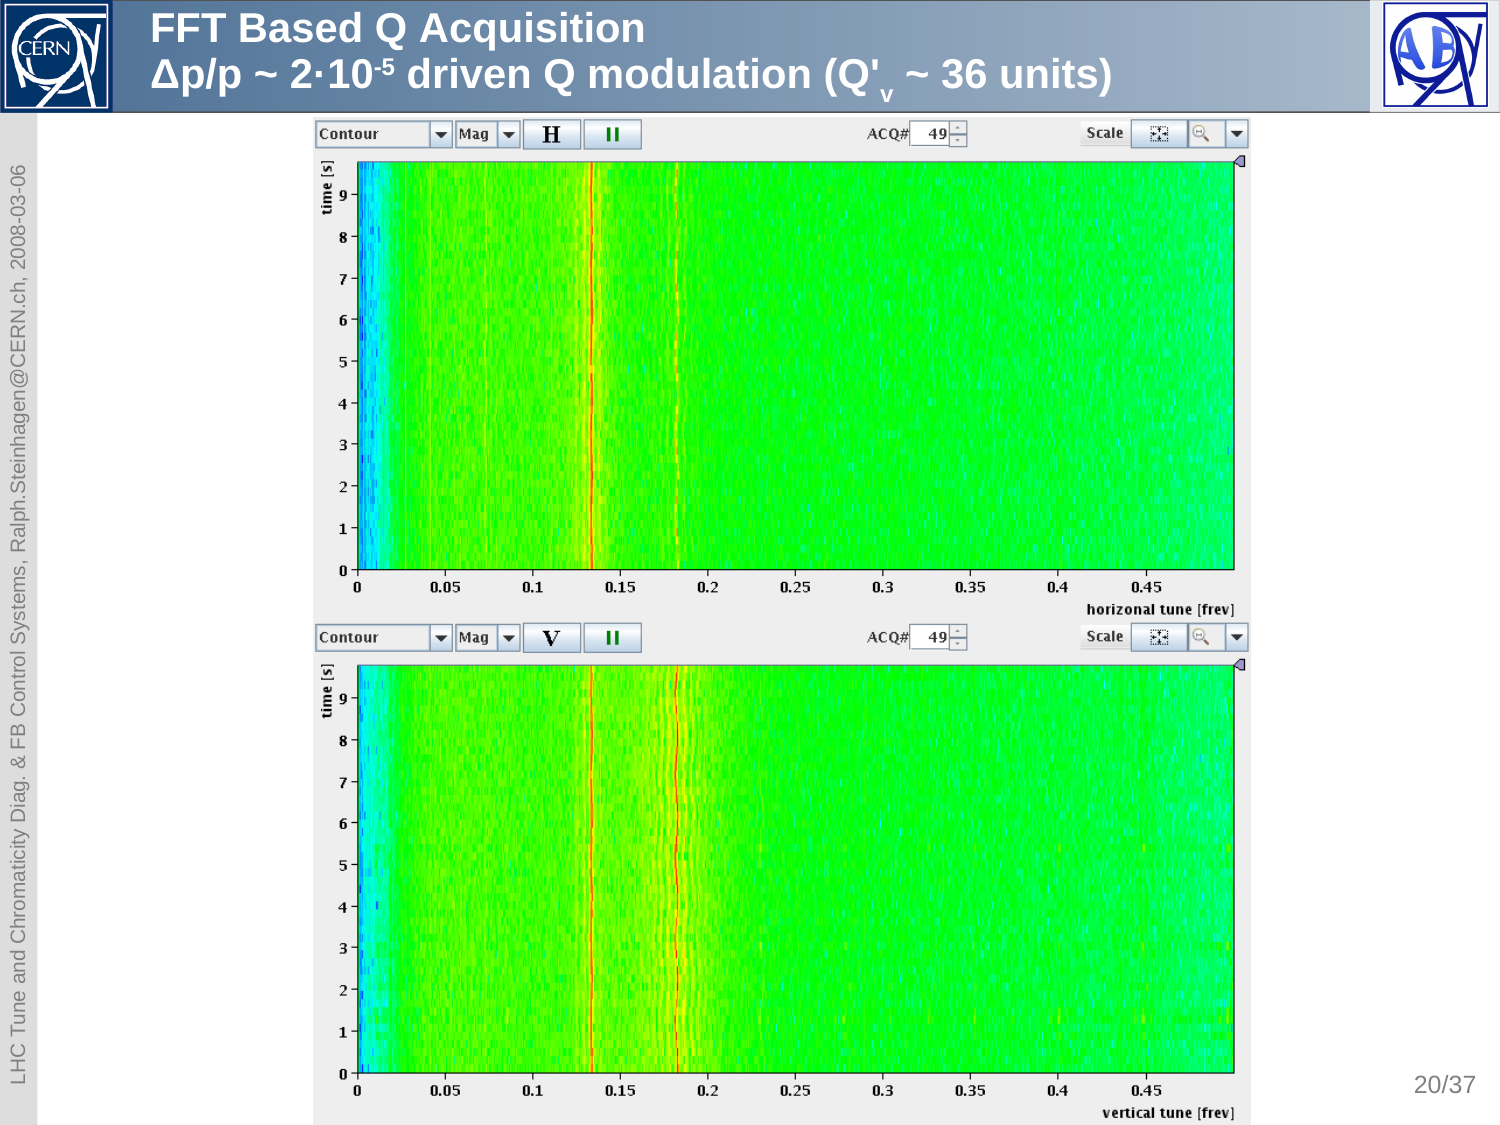

# FFT Based Q Acquisition Δp/p ~ 2·10-5 driven Q modulation (Q'v ~ 36 units)